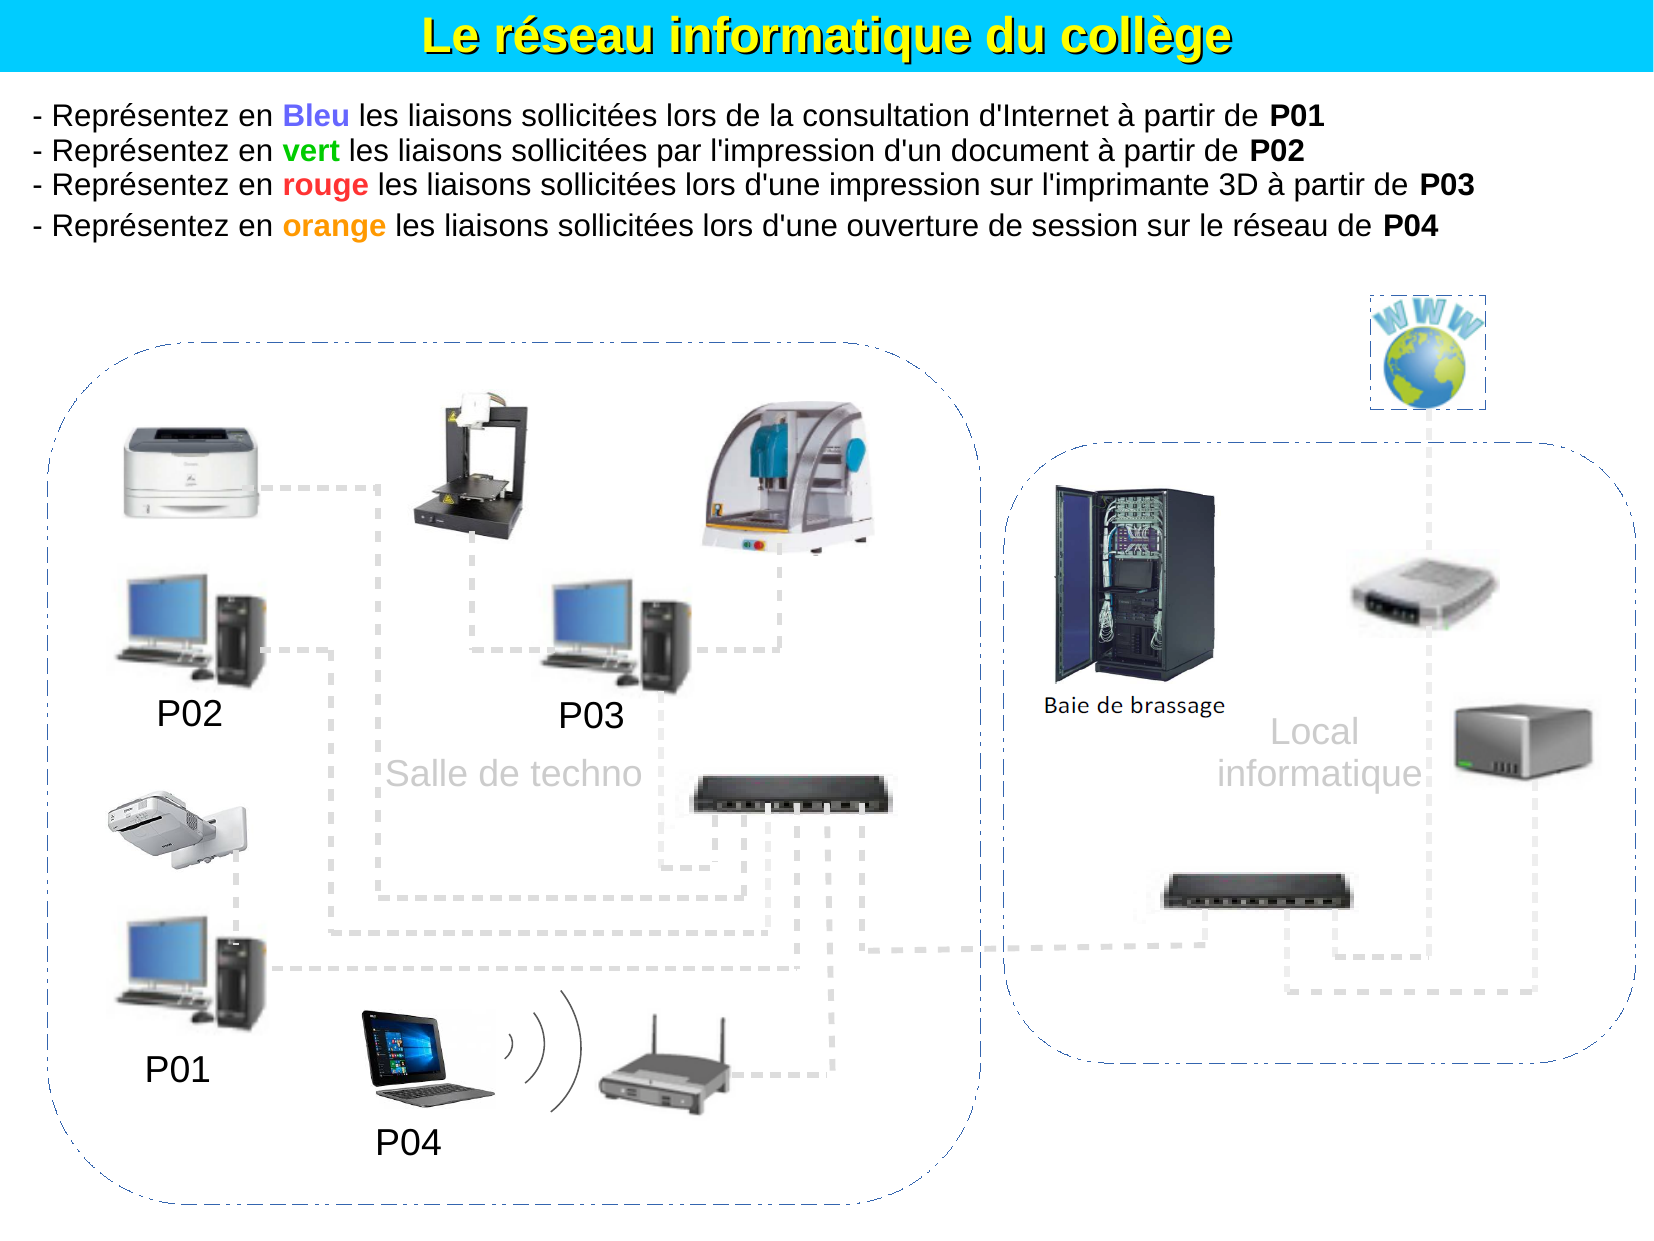

Le réseau informatique du collège
- Représentez en Bleu les liaisons sollicitées lors de la consultation d'Internet à partir de P01
- Représentez en vert les liaisons sollicitées par l'impression d'un document à partir de P02
- Représentez en rouge les liaisons sollicitées lors d'une impression sur l'imprimante 3D à partir de P03
- Représentez en orange les liaisons sollicitées lors d'une ouverture de session sur le réseau de P04
Salle de techno
Local
informatique
P02
P03
P01
P04